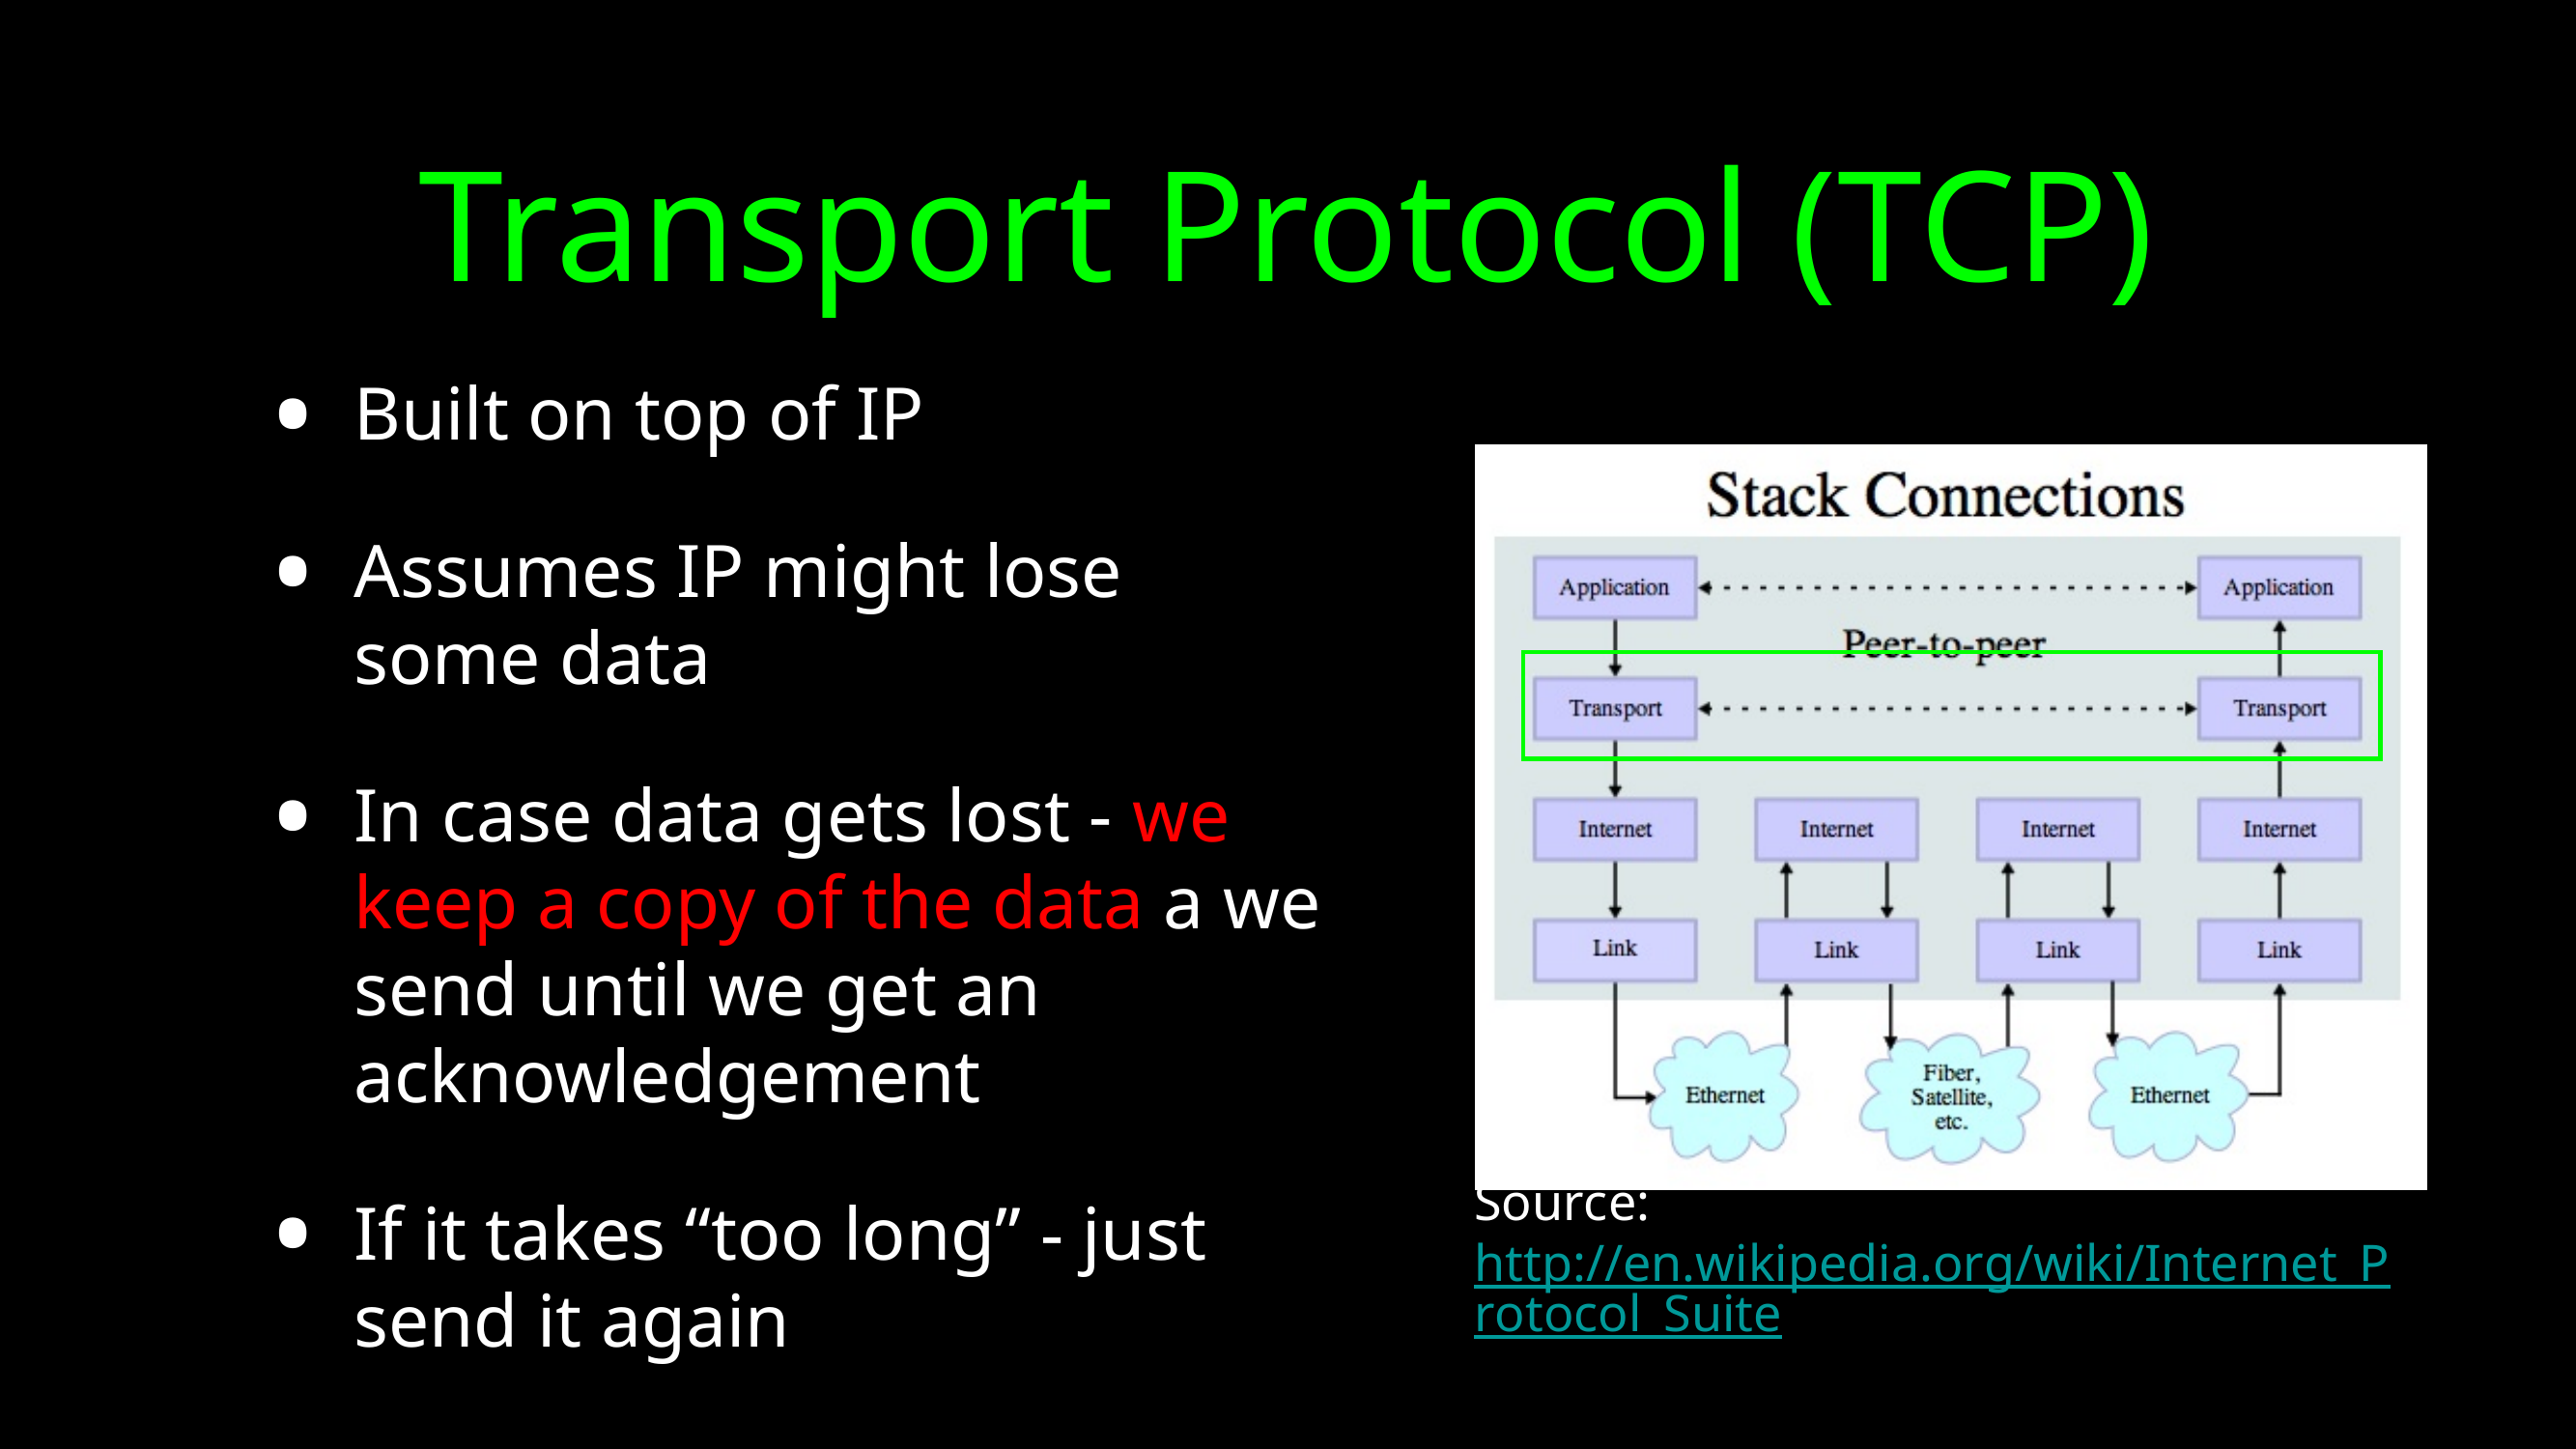

# Transport Protocol (TCP)
Built on top of IP
Assumes IP might lose some data
In case data gets lost - we keep a copy of the data a we send until we get an acknowledgement
If it takes “too long” - just send it again
Source: http://en.wikipedia.org/wiki/Internet_Protocol_Suite